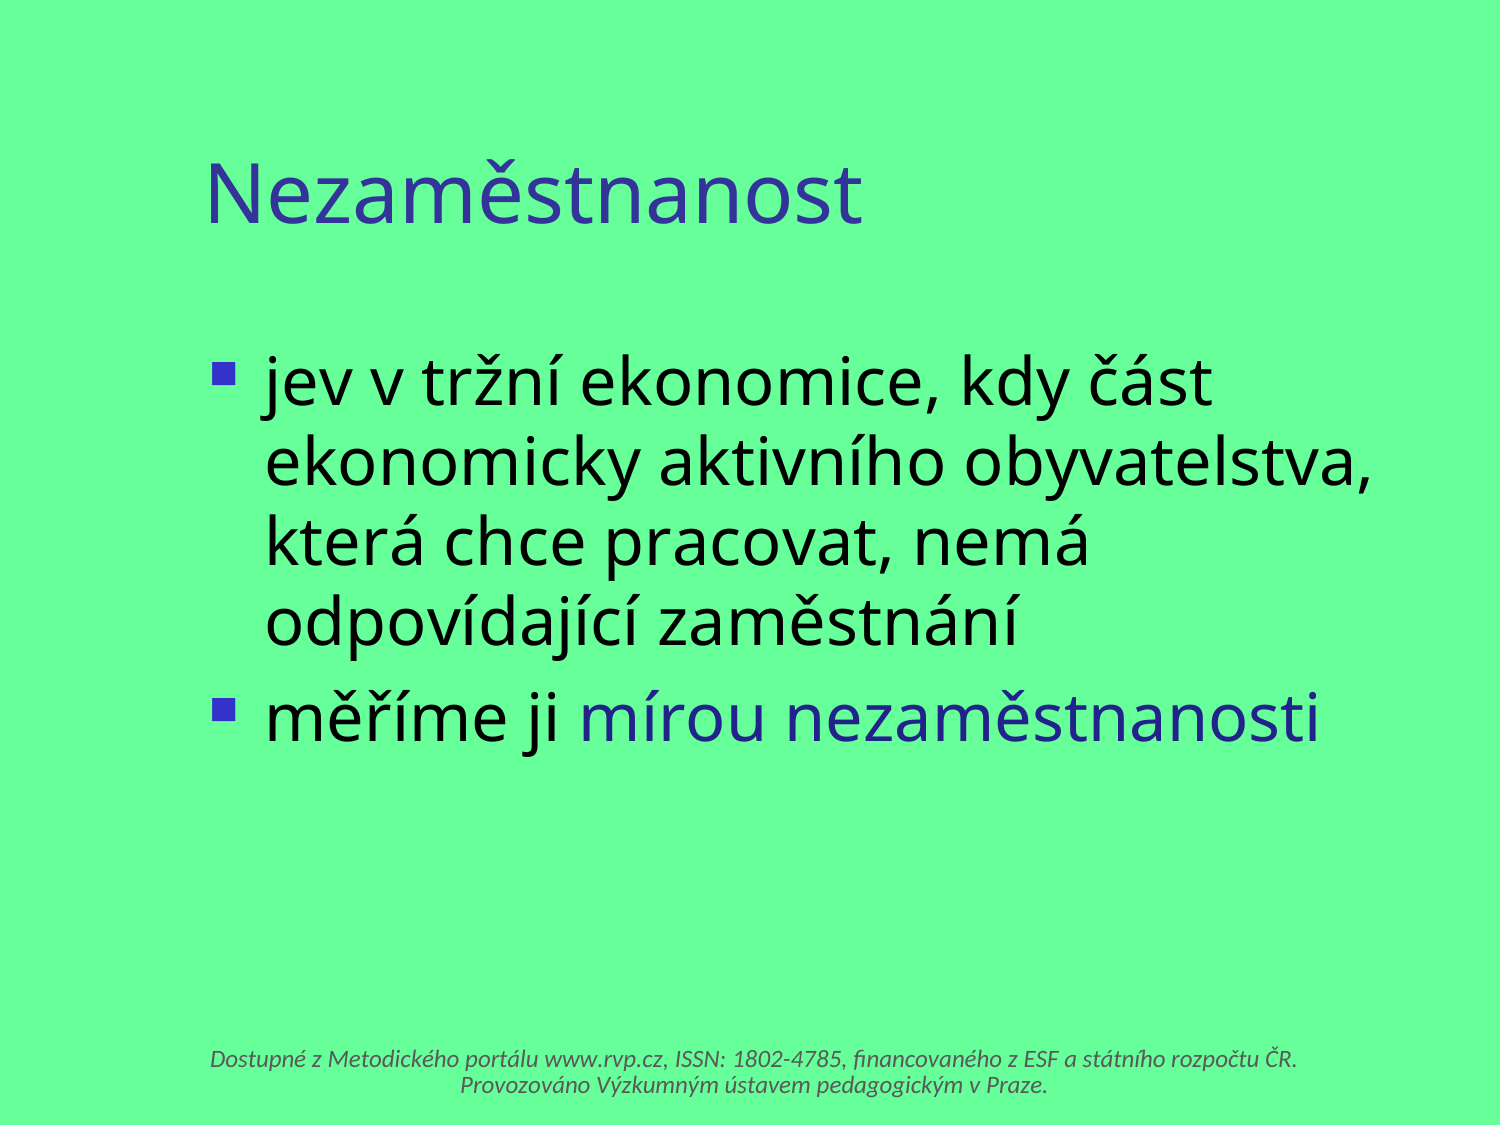

# Nezaměstnanost
jev v tržní ekonomice, kdy část ekonomicky aktivního obyvatelstva, která chce pracovat, nemá odpovídající zaměstnání
měříme ji mírou nezaměstnanosti
Dostupné z Metodického portálu www.rvp.cz, ISSN: 1802-4785, financovaného z ESF a státního rozpočtu ČR. Provozováno Výzkumným ústavem pedagogickým v Praze.